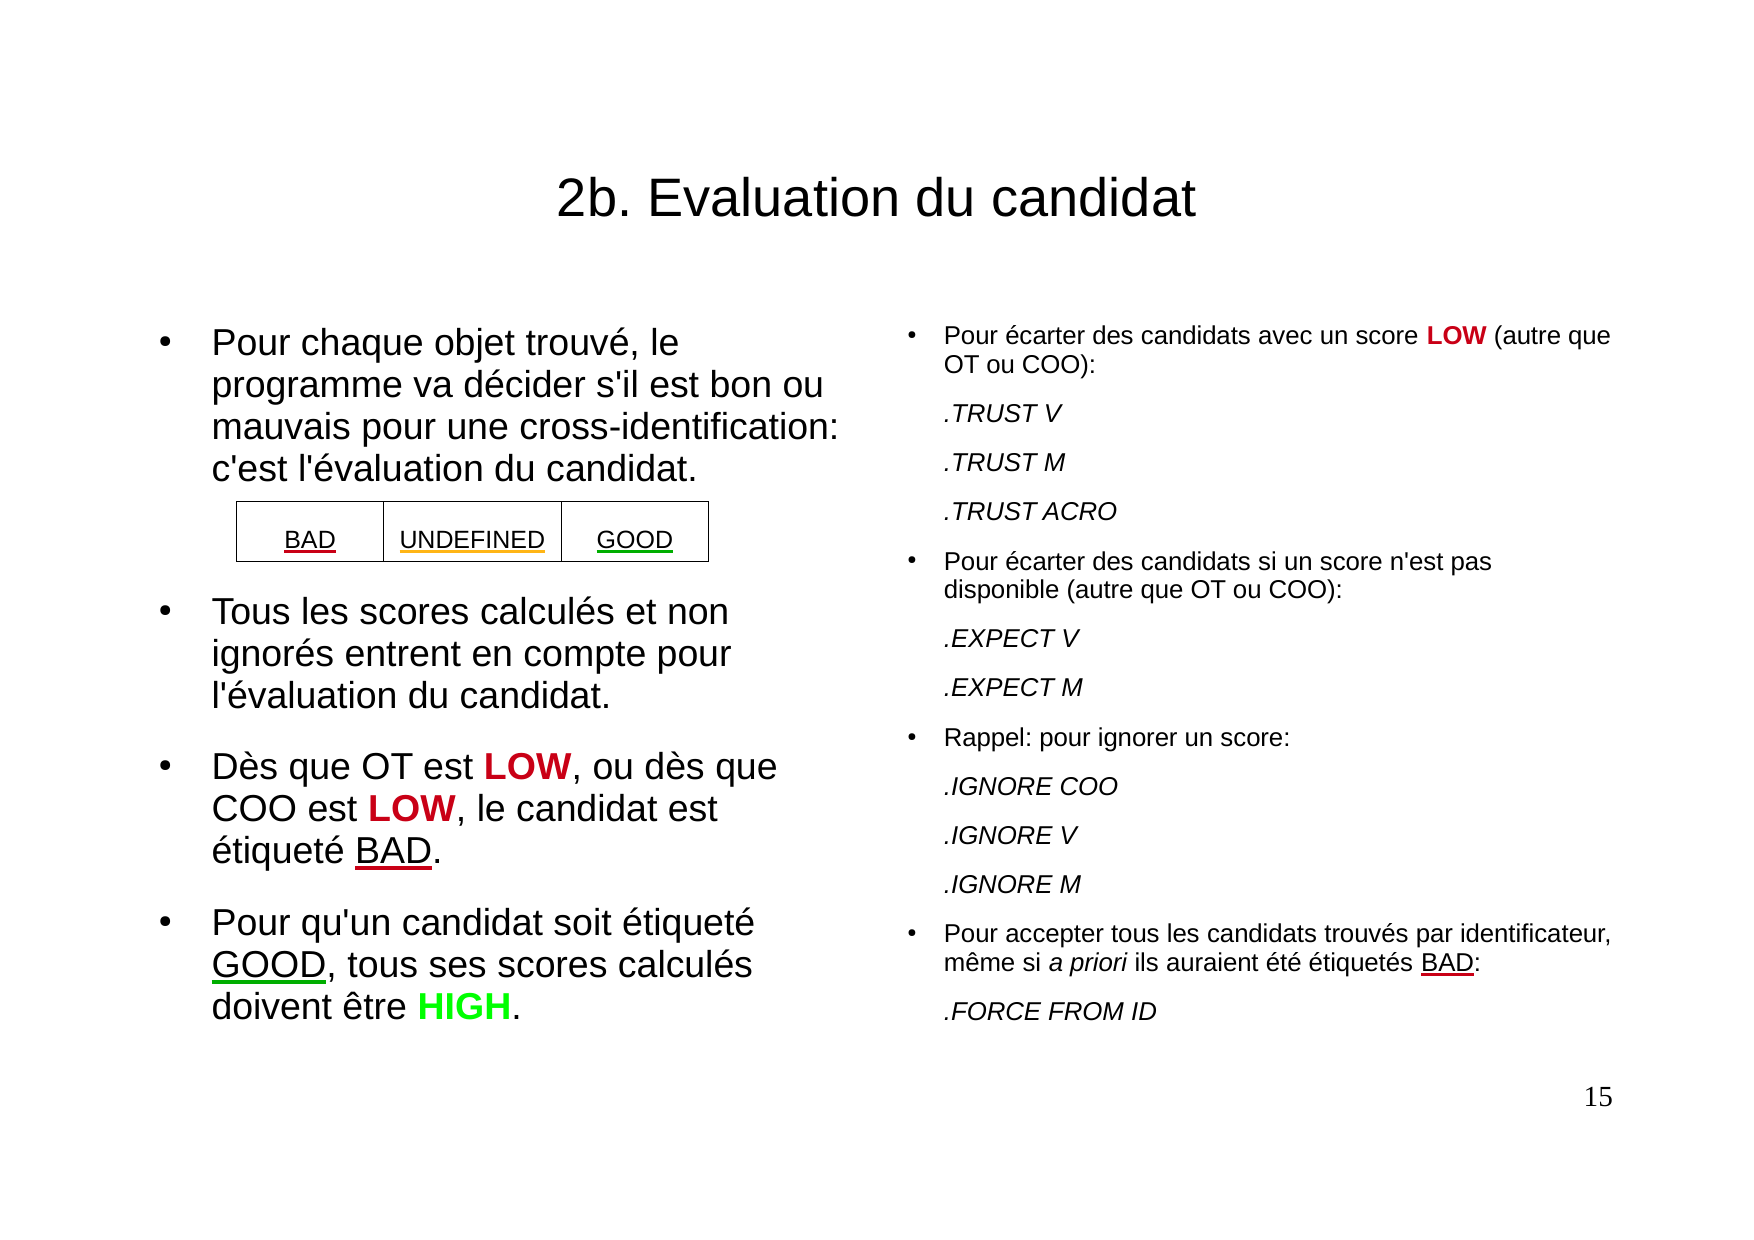

# 2b. Evaluation du candidat
Pour chaque objet trouvé, le programme va décider s'il est bon ou mauvais pour une cross-identification: c'est l'évaluation du candidat.
Tous les scores calculés et non ignorés entrent en compte pour l'évaluation du candidat.
Dès que OT est LOW, ou dès que COO est LOW, le candidat est étiqueté BAD.
Pour qu'un candidat soit étiqueté GOOD, tous ses scores calculés doivent être HIGH.
Pour écarter des candidats avec un score LOW (autre que OT ou COO):
.TRUST V
.TRUST M
.TRUST ACRO
Pour écarter des candidats si un score n'est pas disponible (autre que OT ou COO):
.EXPECT V
.EXPECT M
Rappel: pour ignorer un score:
.IGNORE COO
.IGNORE V
.IGNORE M
Pour accepter tous les candidats trouvés par identificateur, même si a priori ils auraient été étiquetés BAD:
.FORCE FROM ID
BAD
UNDEFINED
GOOD
15